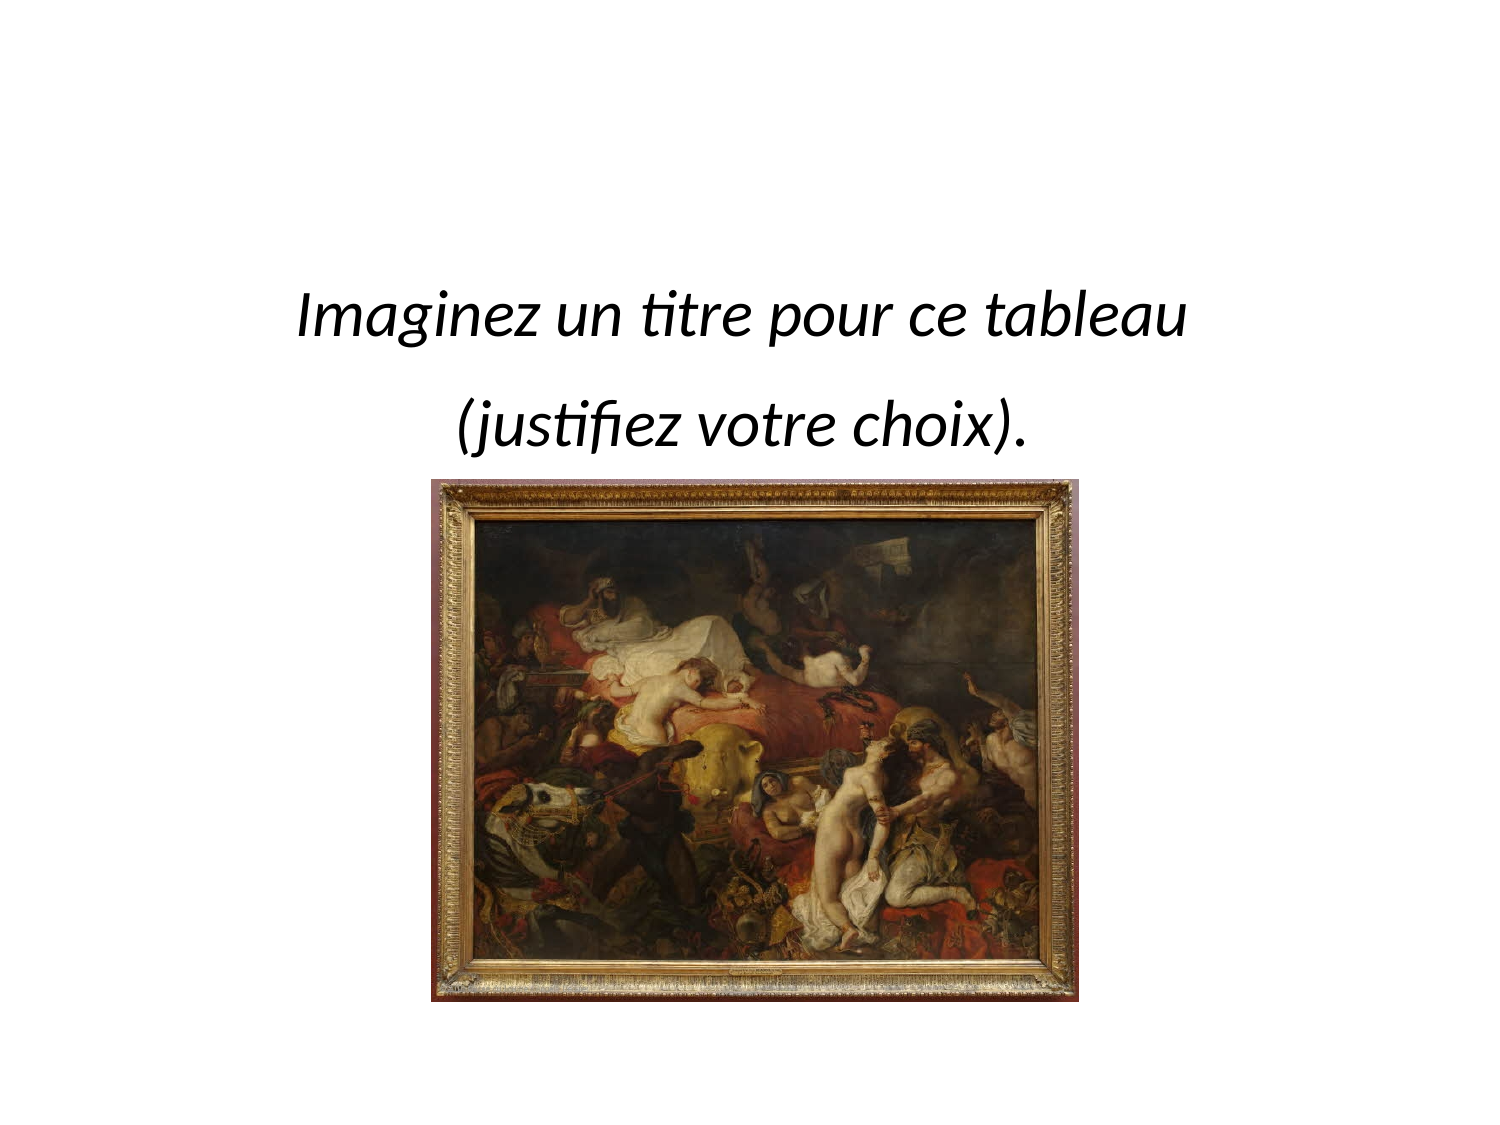

#
Imaginez un titre pour ce tableau
(justifiez votre choix).